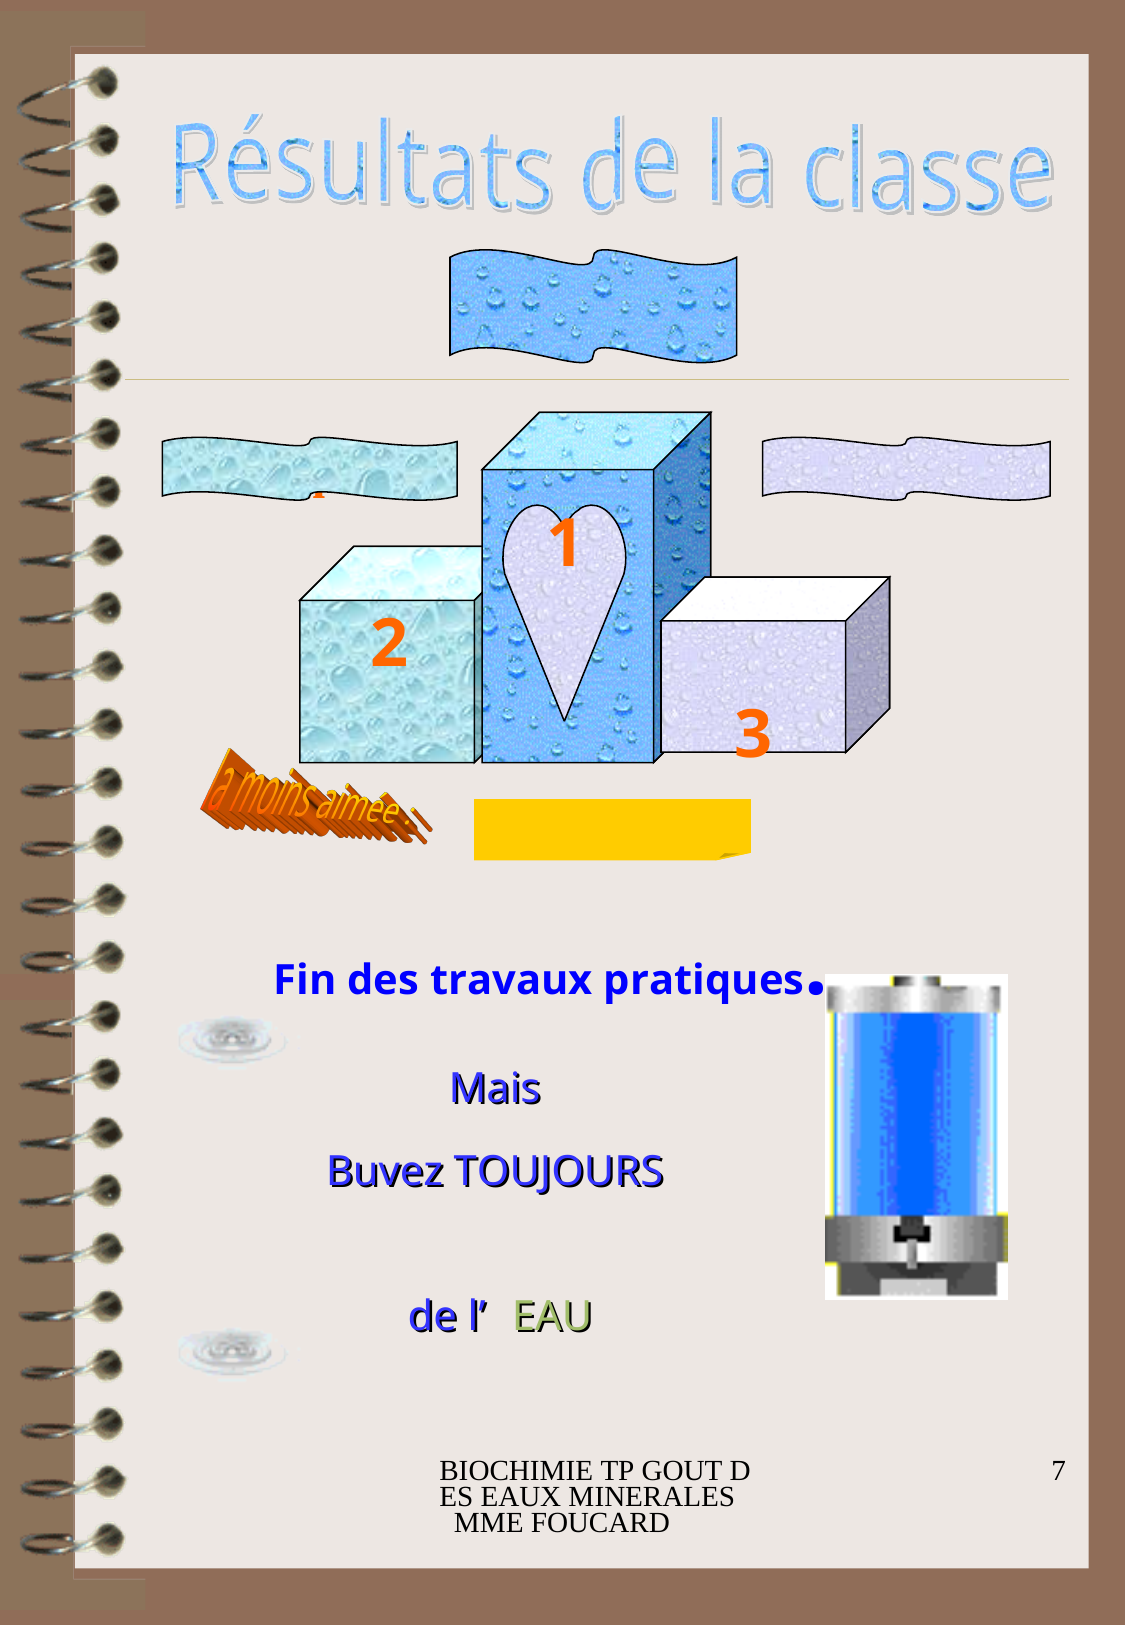

Résultats de la classe
n
1
3
2
n
la moins aimée :
Fin des travaux pratiques…
Mais
Buvez TOUJOURS
de l’ EAU
BIOCHIMIE TP GOUT DES EAUX MINERALES MME FOUCARD
7